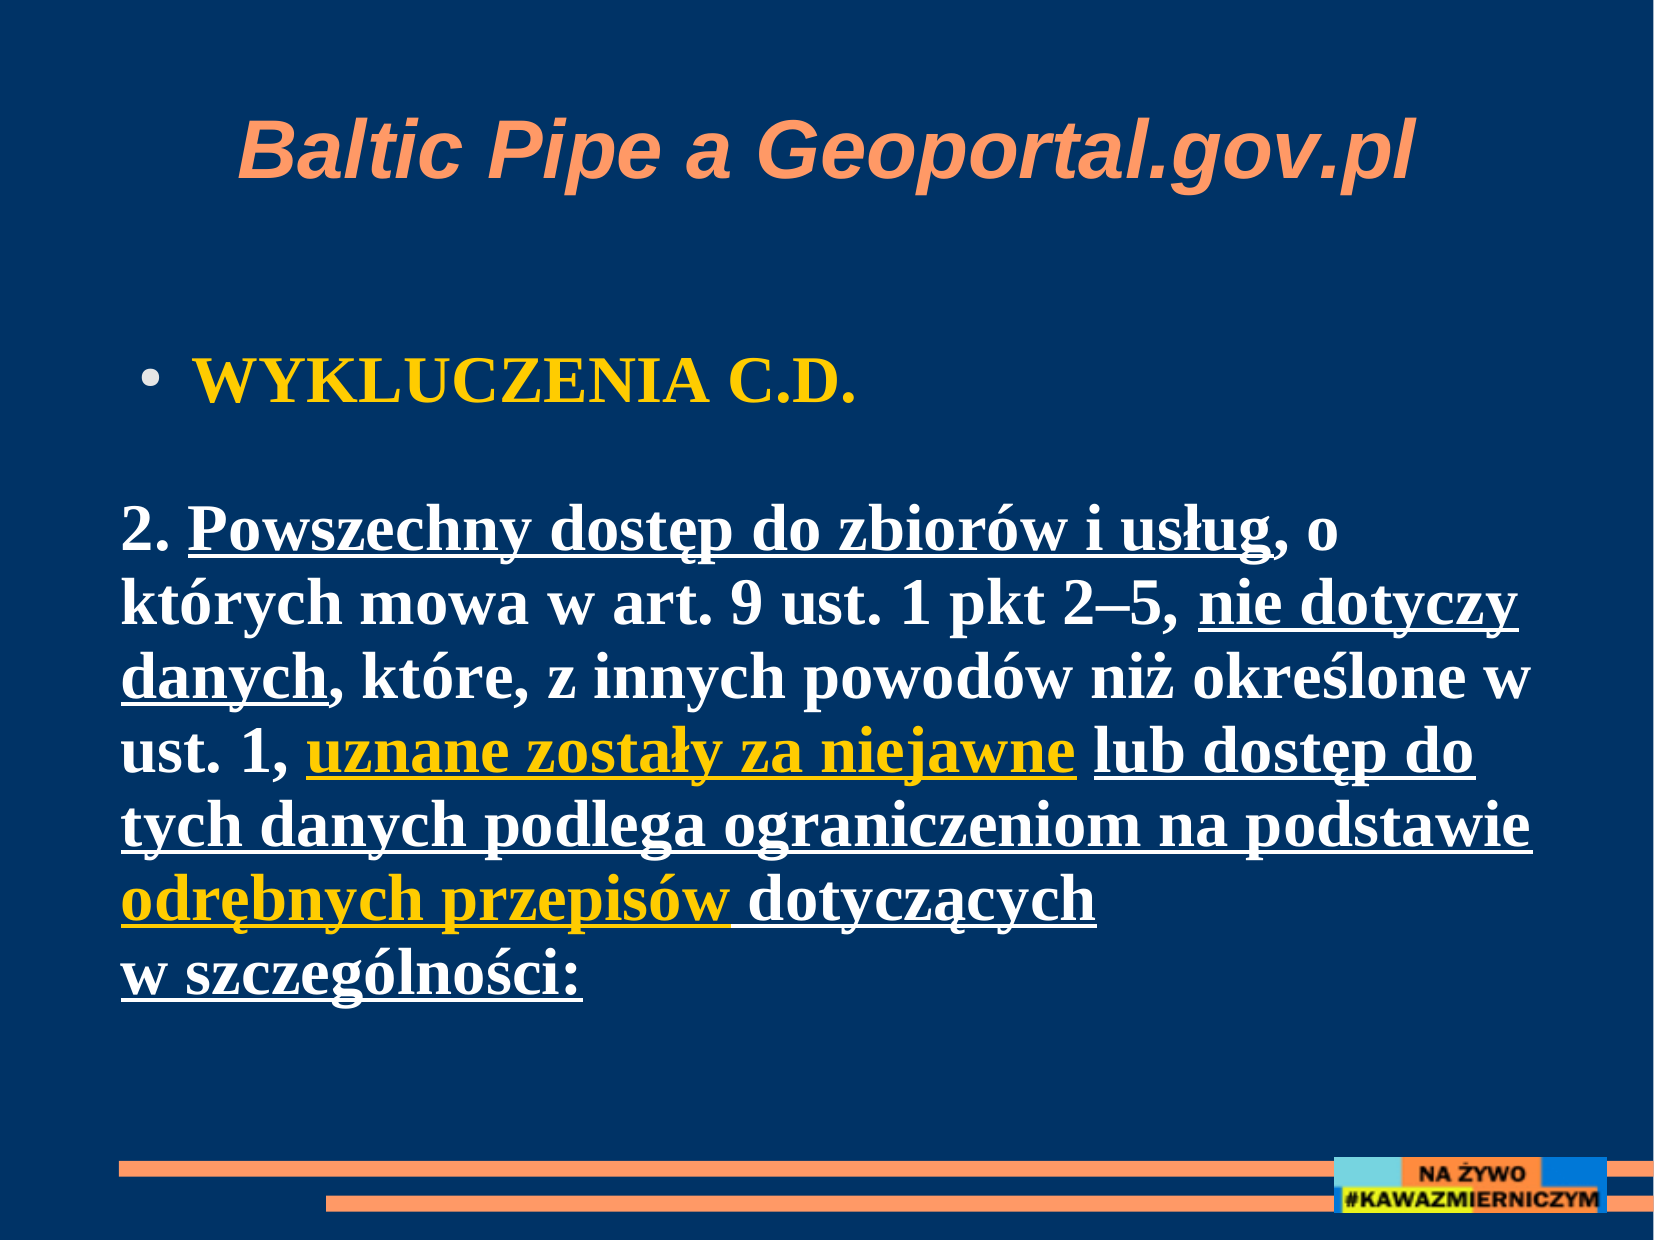

# Baltic Pipe a Geoportal.gov.pl
WYKLUCZENIA C.D.
2. Powszechny dostęp do zbiorów i usług, o których mowa w art. 9 ust. 1 pkt 2–5, nie dotyczy danych, które, z innych powodów niż określone w ust. 1, uznane zostały za niejawne lub dostęp do tych danych podlega ograniczeniom na podstawie odrębnych przepisów dotyczących w szczególności: